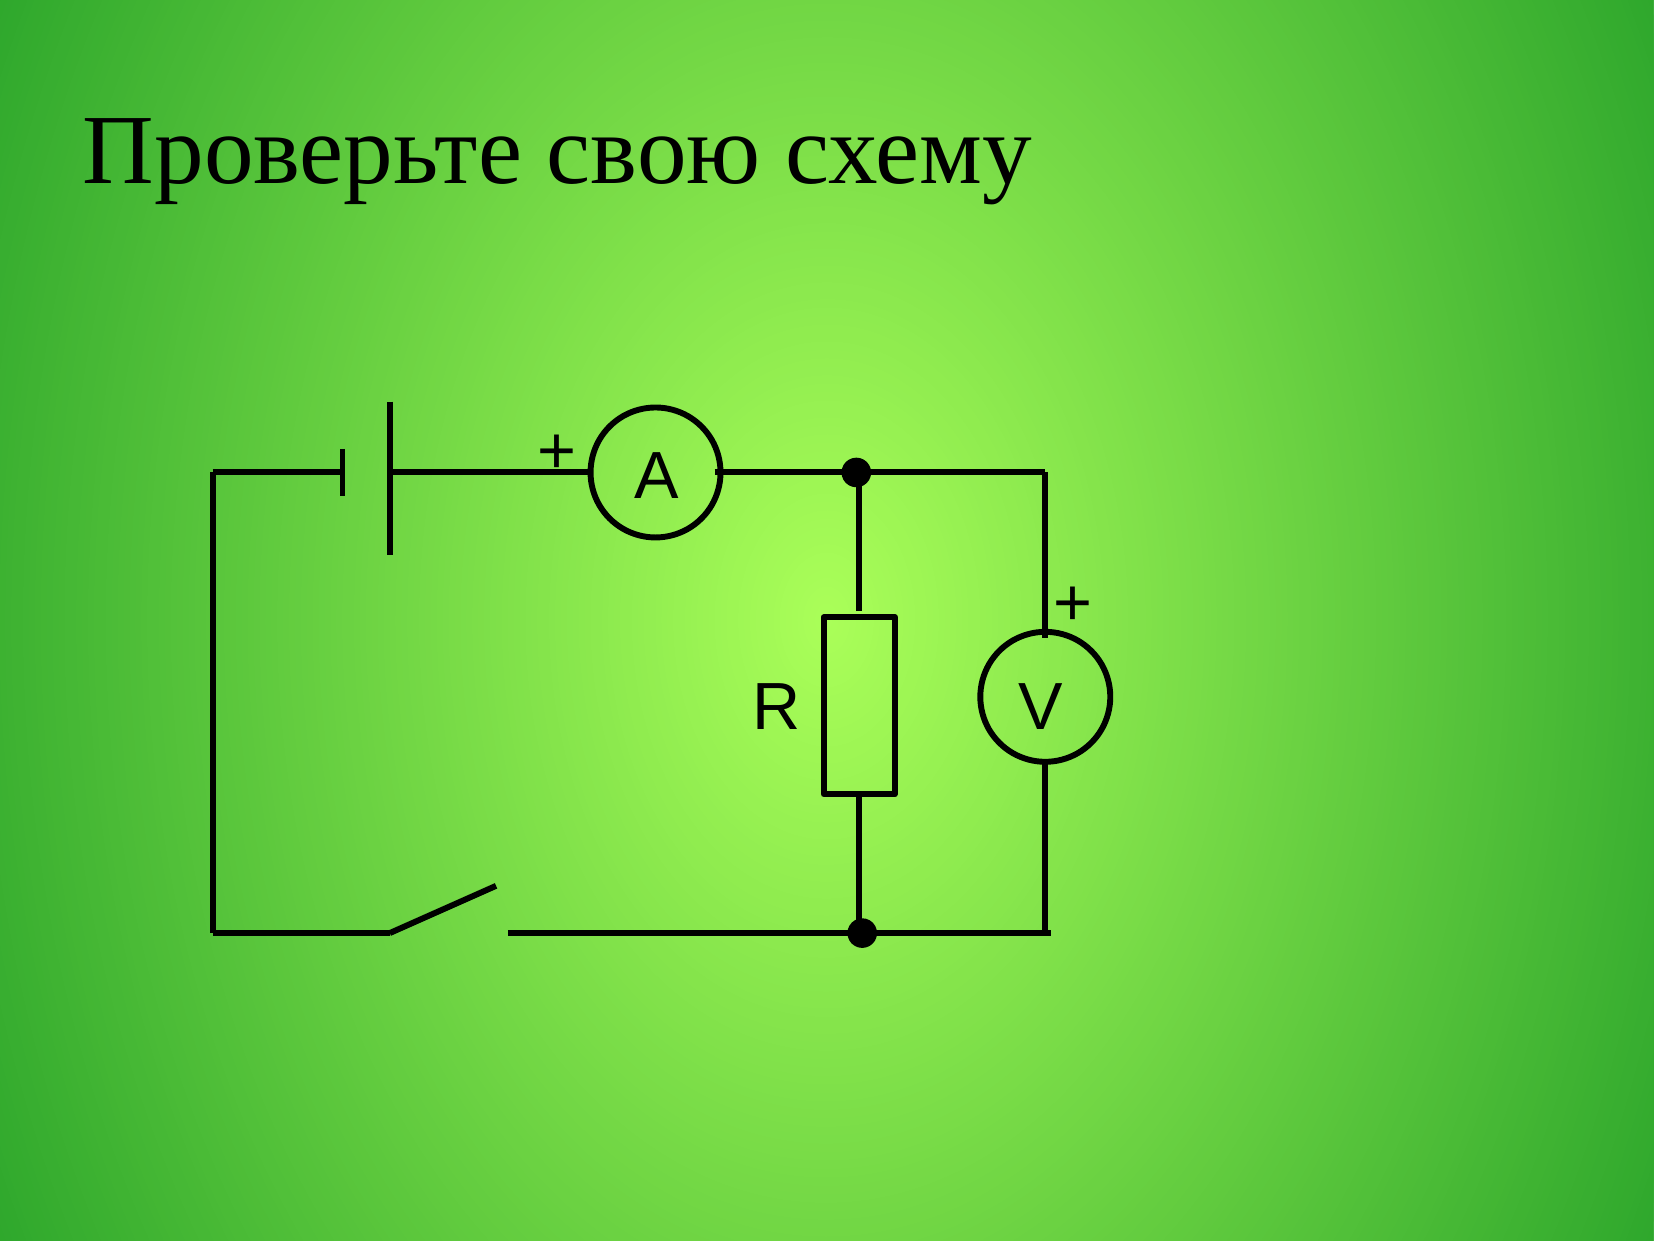

# Проверьте свою схему
+
А
+
R
V